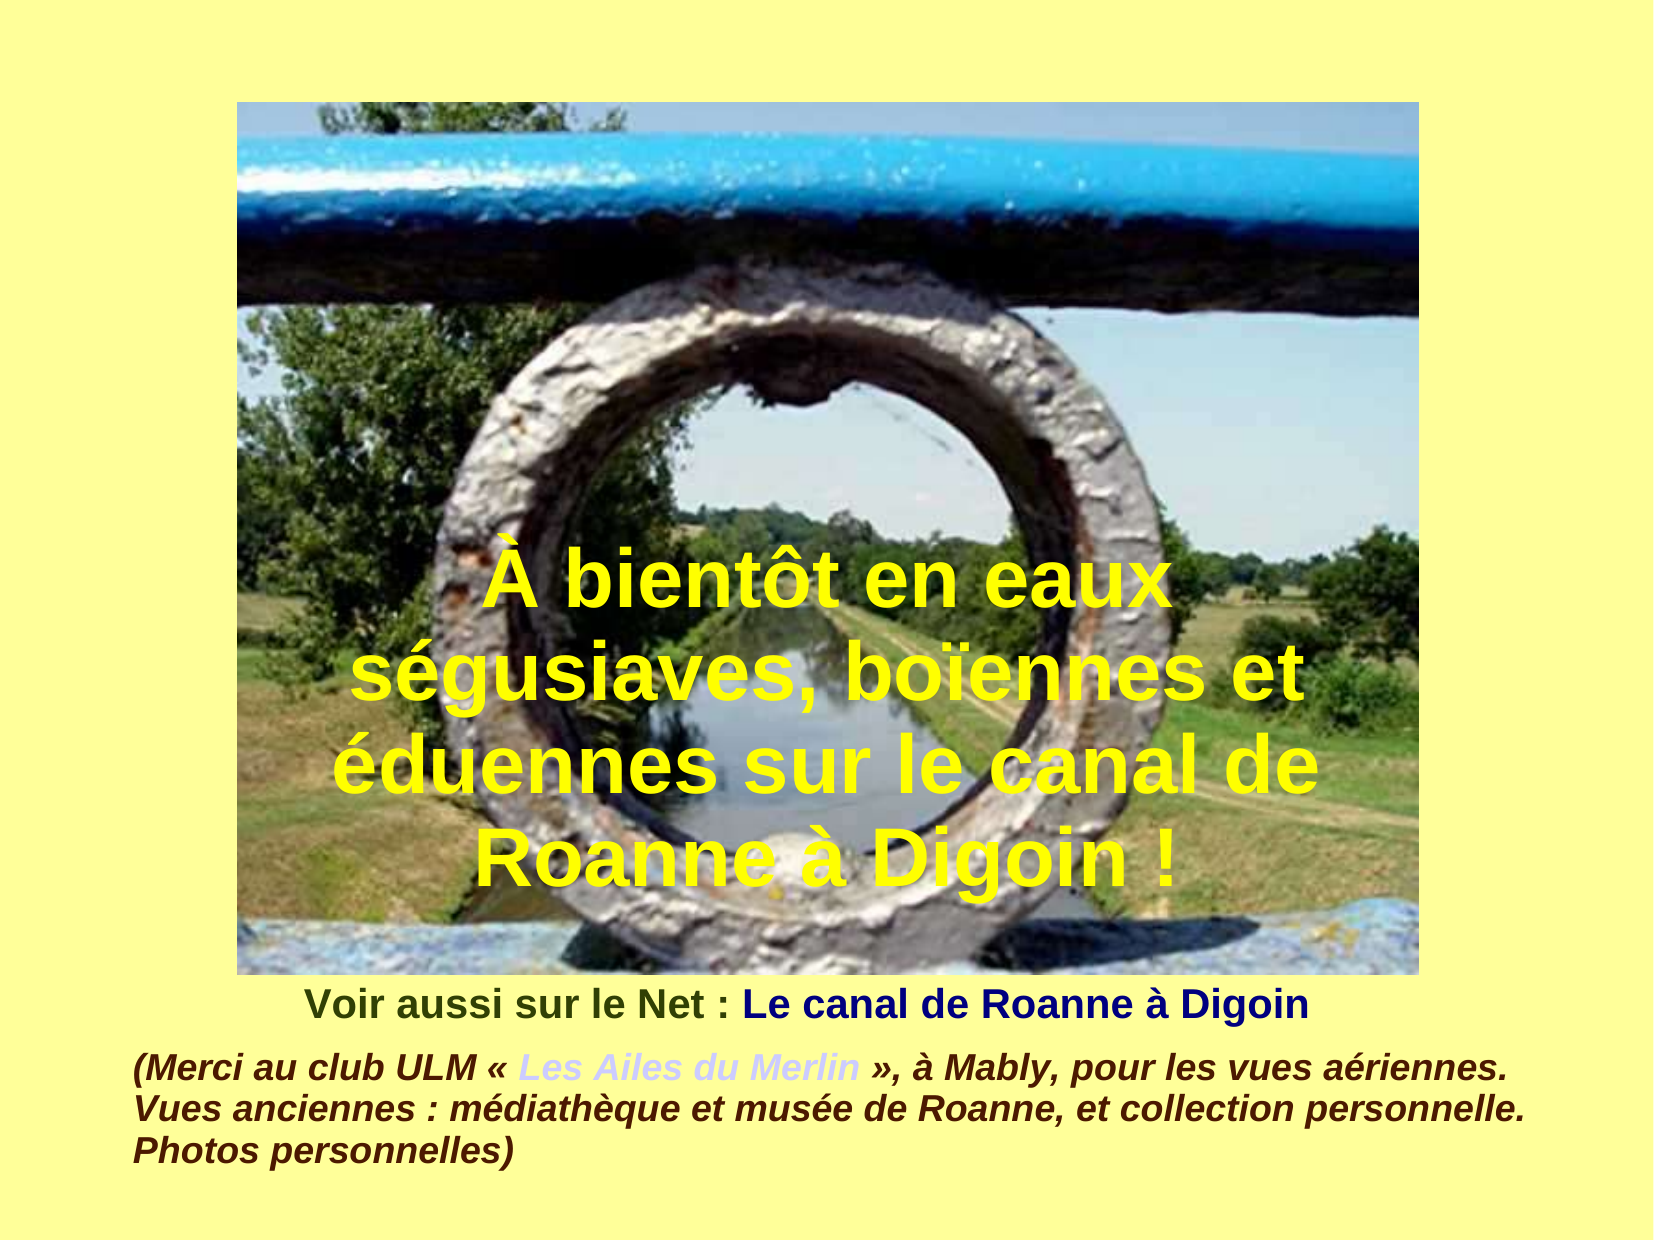

À bientôt en eaux ségusiaves, boïennes et éduennes sur le canal de Roanne à Digoin !
Voir aussi sur le Net : Le canal de Roanne à Digoin
(Merci au club ULM « Les Ailes du Merlin », à Mably, pour les vues aériennes. Vues anciennes : médiathèque et musée de Roanne, et collection personnelle. Photos personnelles)‏